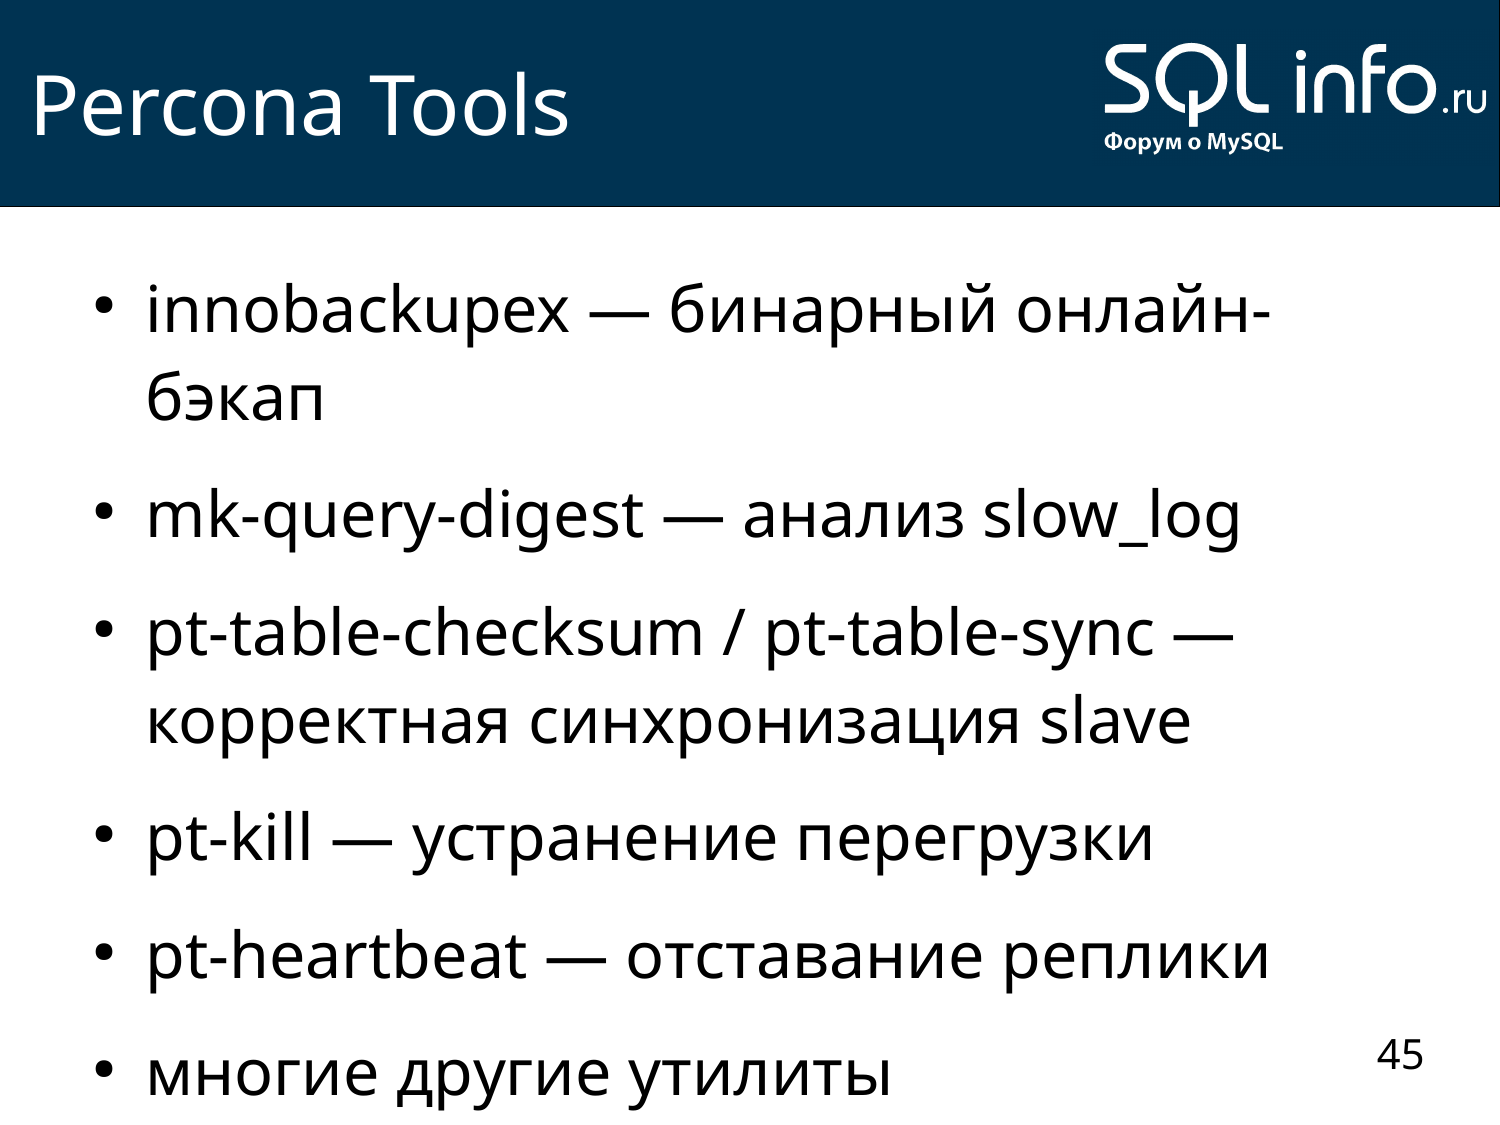

# Percona Tools
innobackupex — бинарный онлайн-бэкап
mk-query-digest — анализ slow_log
pt-table-checksum / pt-table-sync — корректная синхронизация slave
pt-kill — устранение перегрузки
pt-heartbeat — отставание реплики
многие другие утилиты
http://www.percona.com/software/percona-toolkit/
45